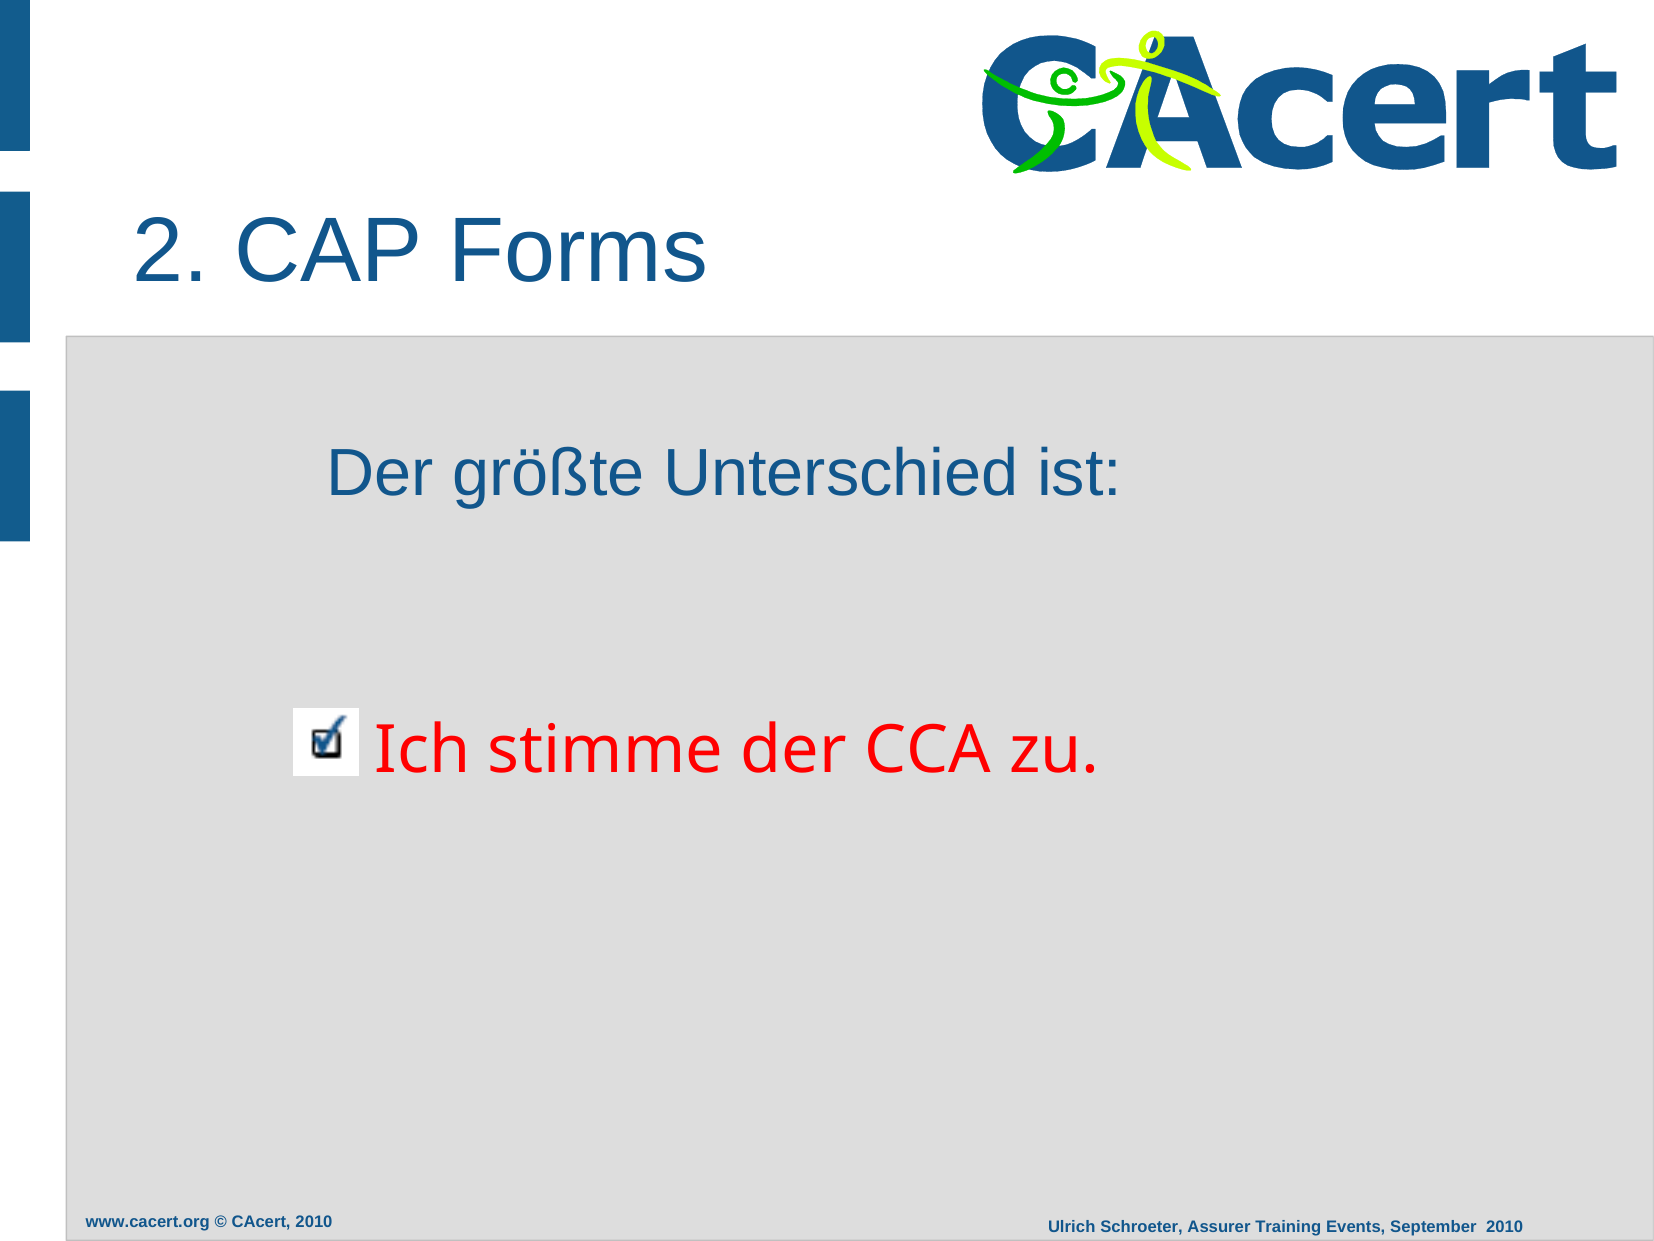

2. CAP Forms
Der größte Unterschied ist:
Ich stimme der CCA zu.